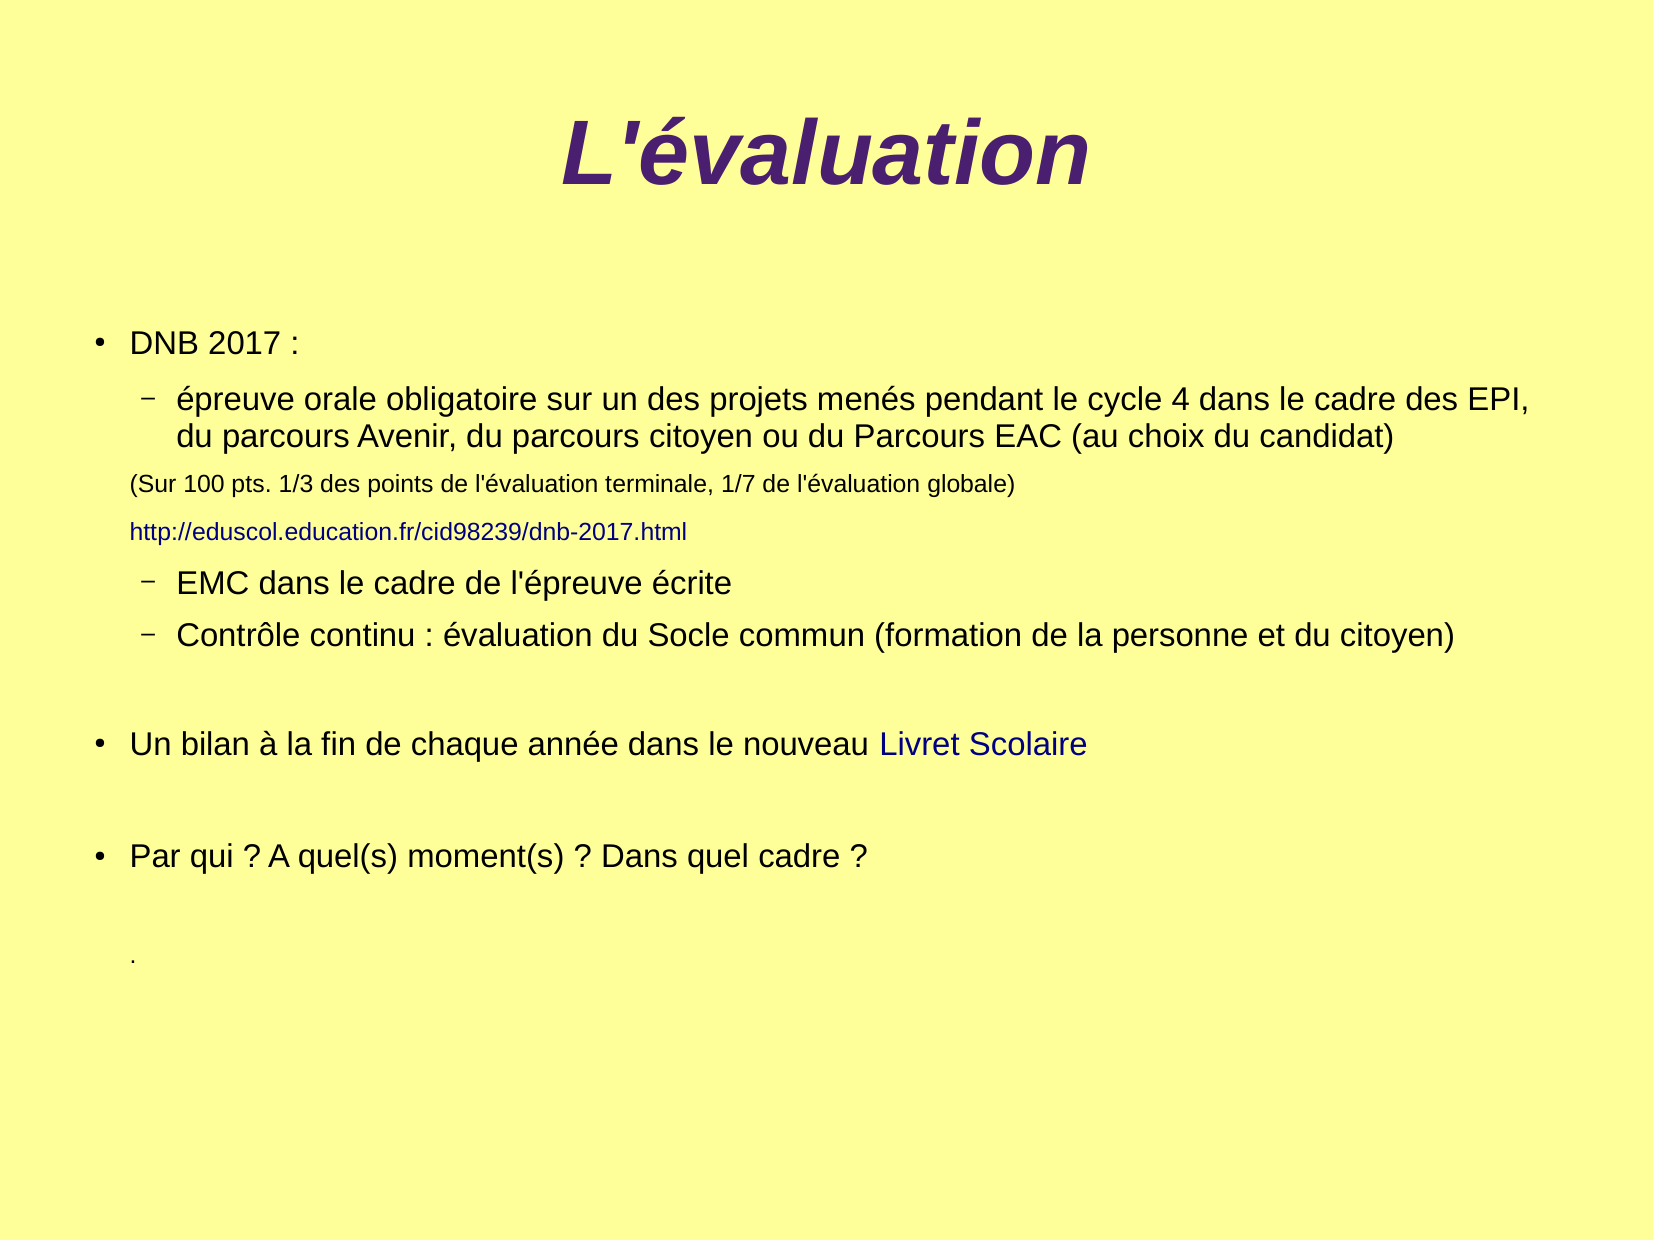

# L'évaluation
DNB 2017 :
épreuve orale obligatoire sur un des projets menés pendant le cycle 4 dans le cadre des EPI, du parcours Avenir, du parcours citoyen ou du Parcours EAC (au choix du candidat)
(Sur 100 pts. 1/3 des points de l'évaluation terminale, 1/7 de l'évaluation globale)
http://eduscol.education.fr/cid98239/dnb-2017.html
EMC dans le cadre de l'épreuve écrite
Contrôle continu : évaluation du Socle commun (formation de la personne et du citoyen)
Un bilan à la fin de chaque année dans le nouveau Livret Scolaire
Par qui ? A quel(s) moment(s) ? Dans quel cadre ?
.